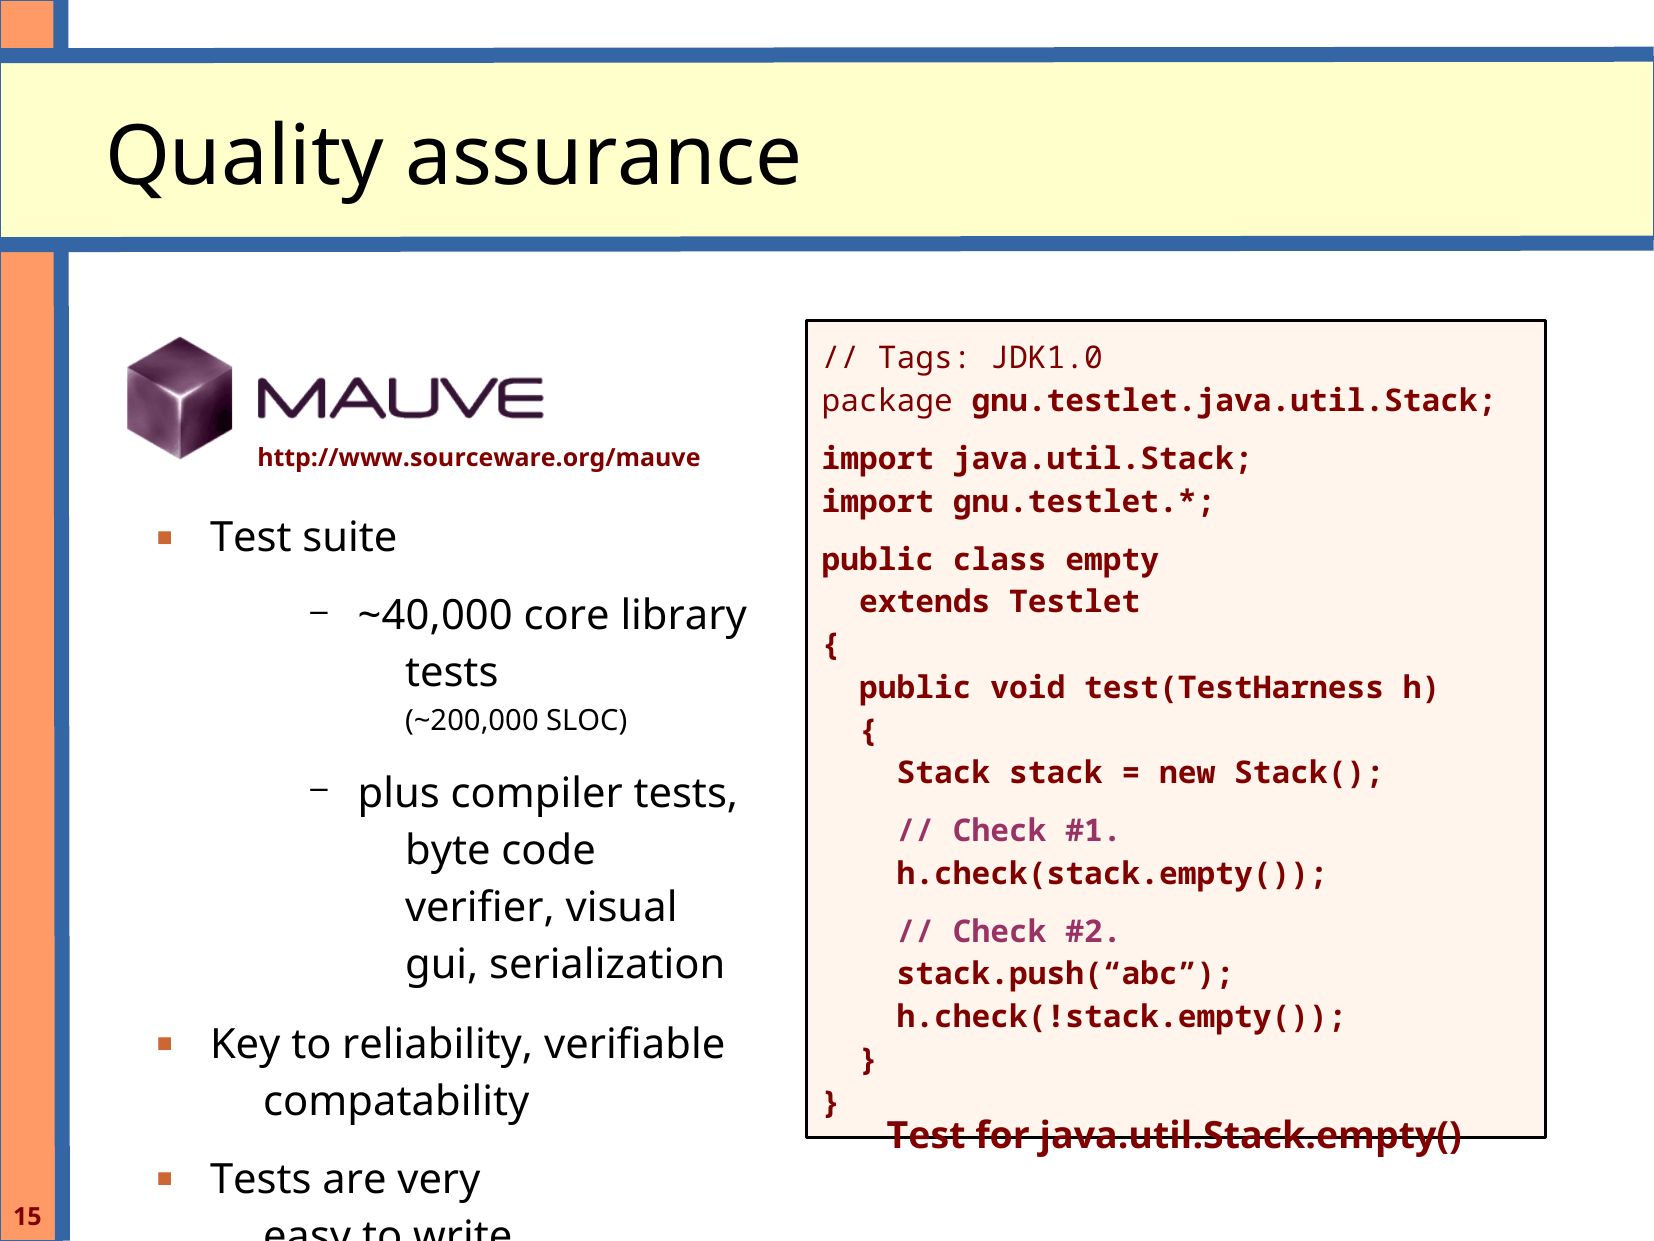

# Quality assurance
// Tags: JDK1.0
package gnu.testlet.java.util.Stack;
import java.util.Stack;
import gnu.testlet.*;
public class empty
 extends Testlet
{
 public void test(TestHarness h)
 {
 Stack stack = new Stack();
 // Check #1.
 h.check(stack.empty());
 // Check #2.
 stack.push(“abc”);
 h.check(!stack.empty());
 }
}
http://www.sourceware.org/mauve
Test suite
~40,000 core library tests
(~200,000 SLOC)
plus compiler tests, byte code verifier, visual gui, serialization
Key to reliability, verifiable compatability
Tests are very
easy to write
What is the spec?
Do what applications expect
Test for java.util.Stack.empty()